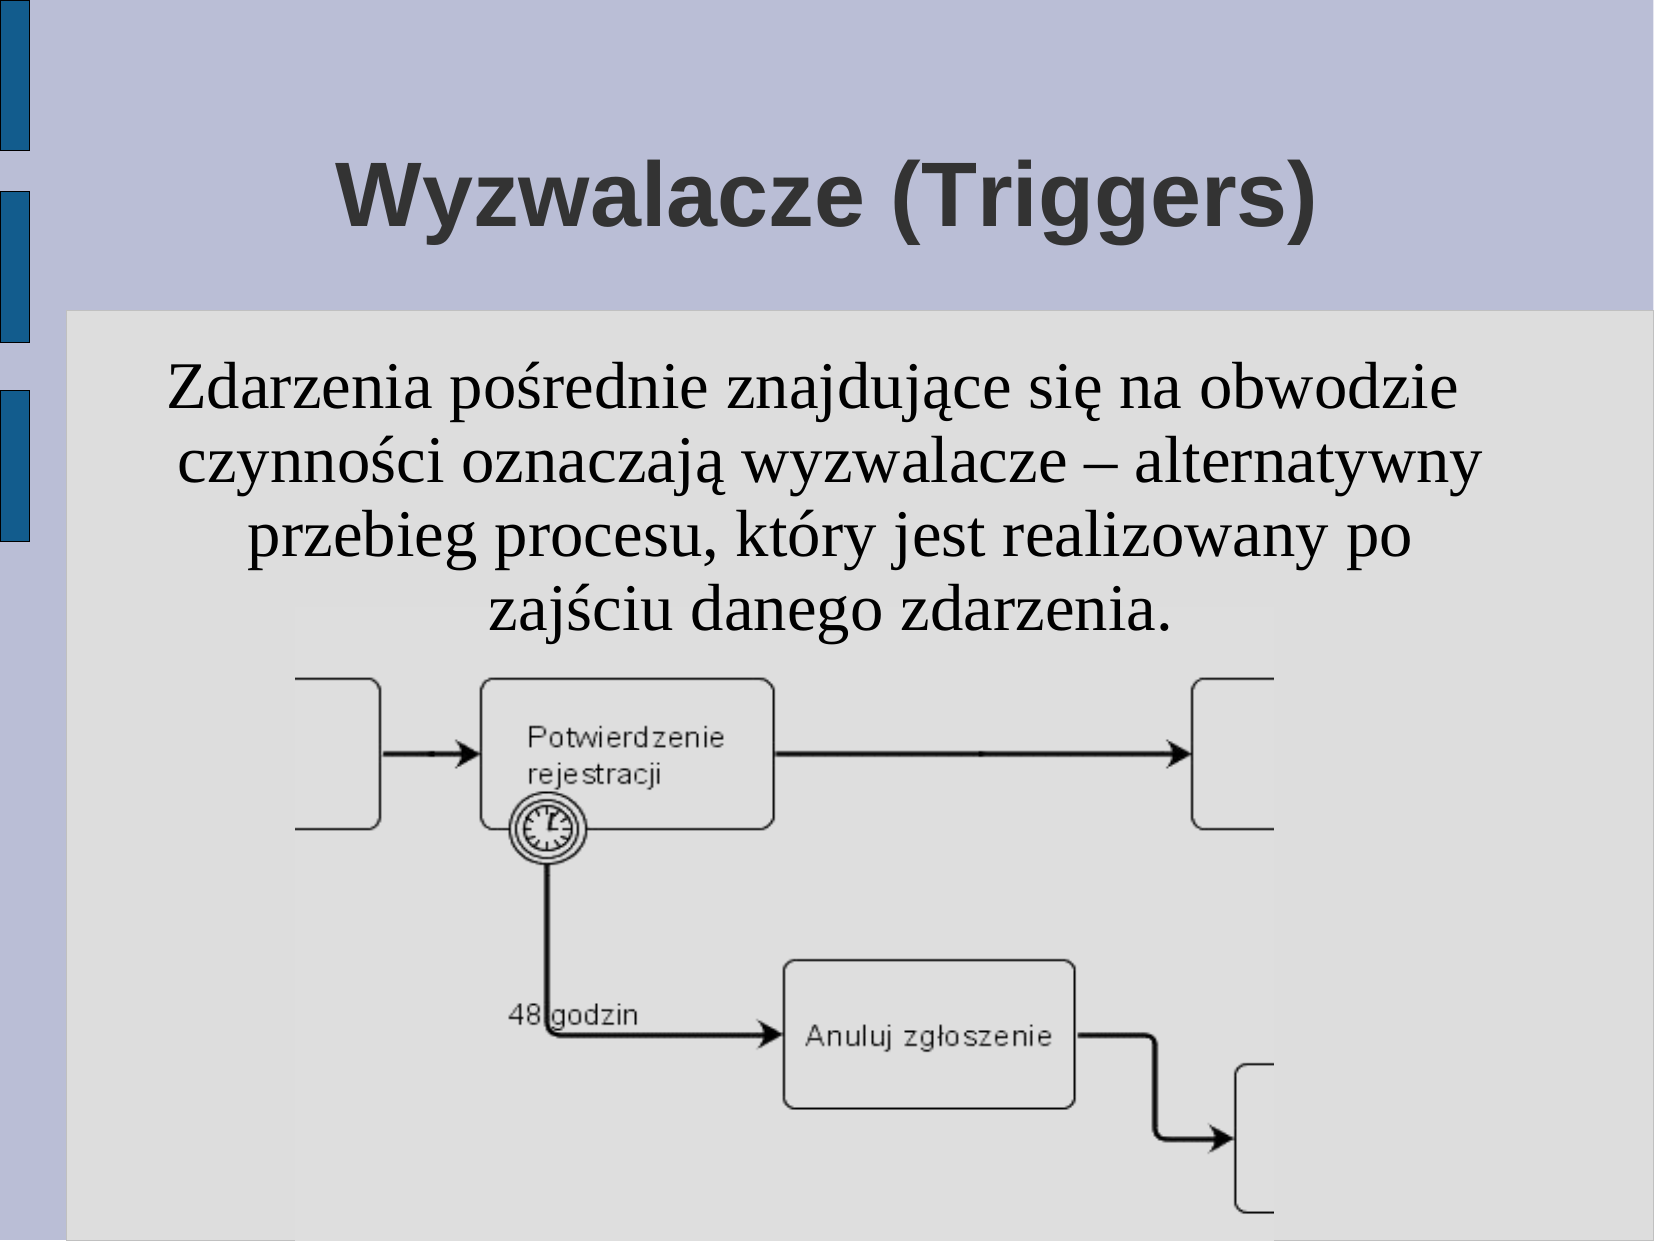

# Wyzwalacze (Triggers)
Zdarzenia pośrednie znajdujące się na obwodzie czynności oznaczają wyzwalacze – alternatywny przebieg procesu, który jest realizowany po zajściu danego zdarzenia.